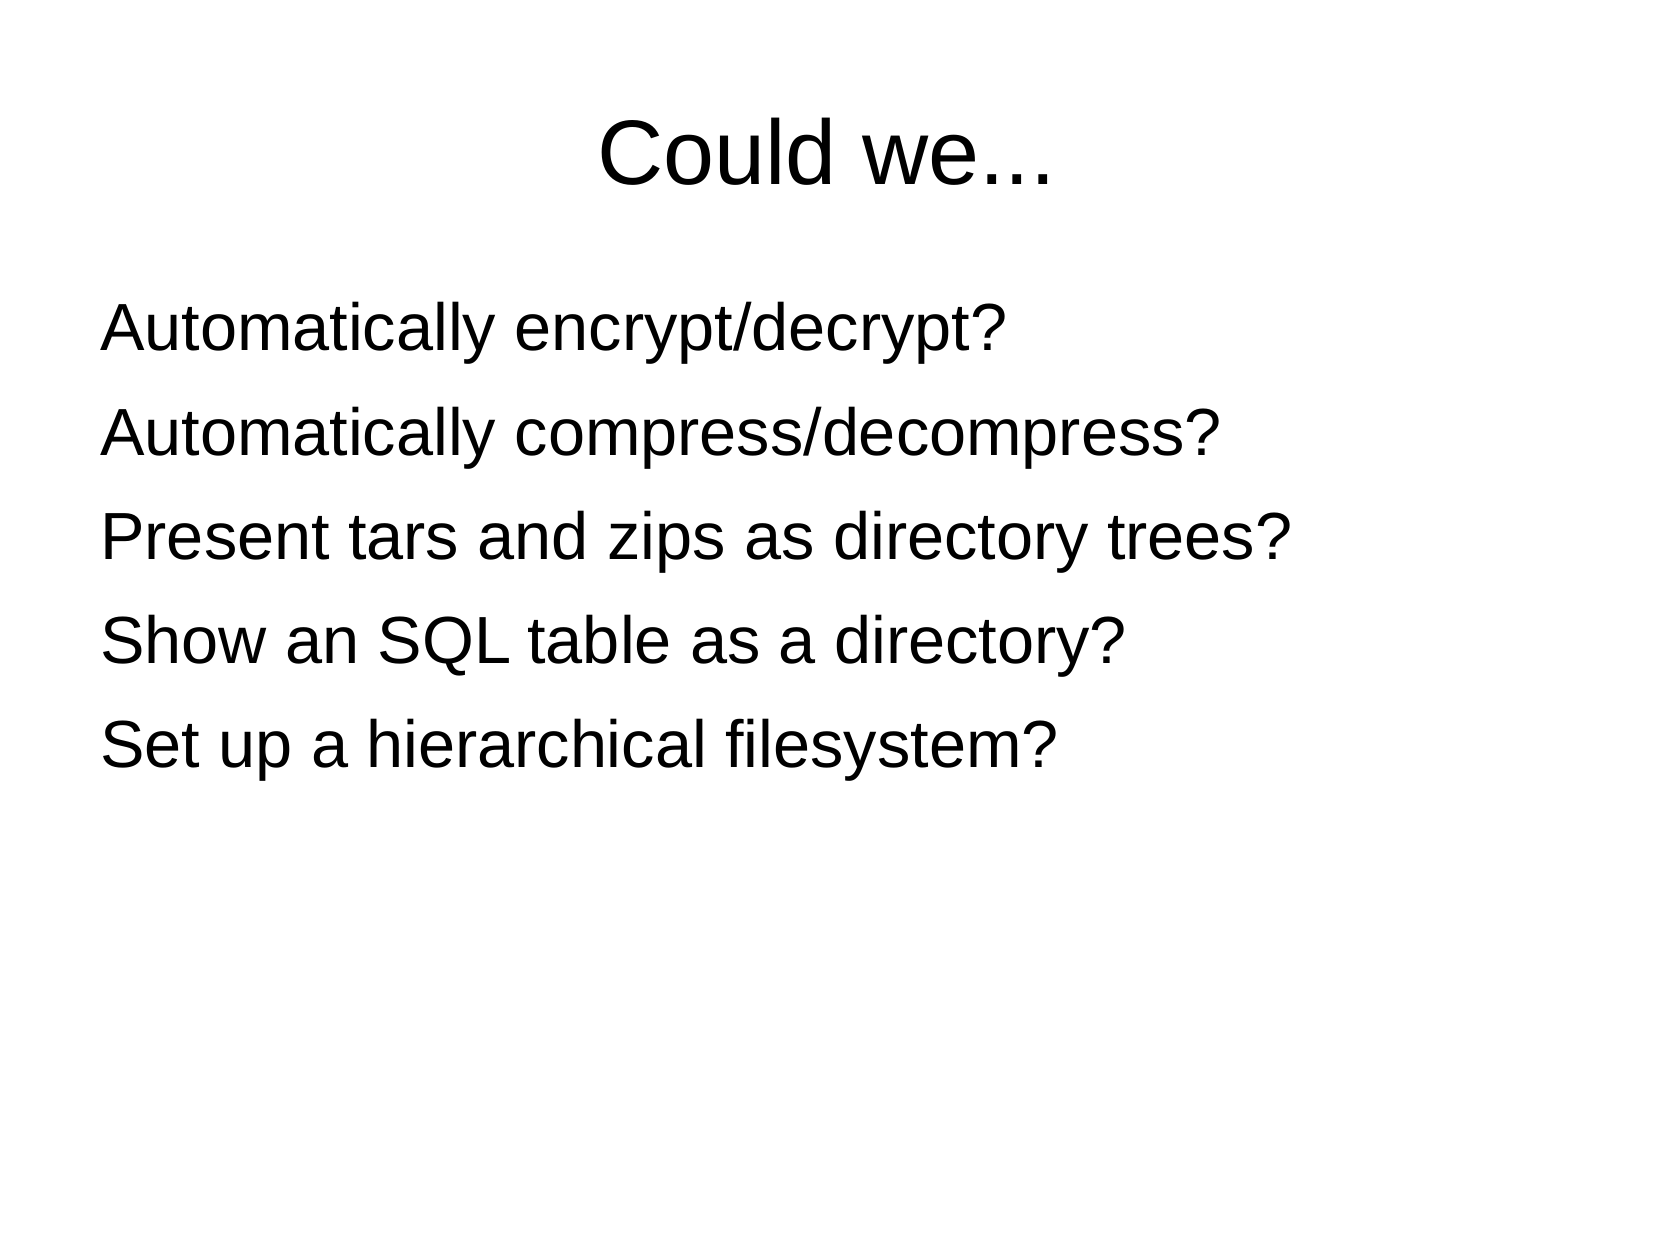

# Could we...
Automatically encrypt/decrypt?
Automatically compress/decompress?
Present tars and zips as directory trees?
Show an SQL table as a directory?
Set up a hierarchical filesystem?